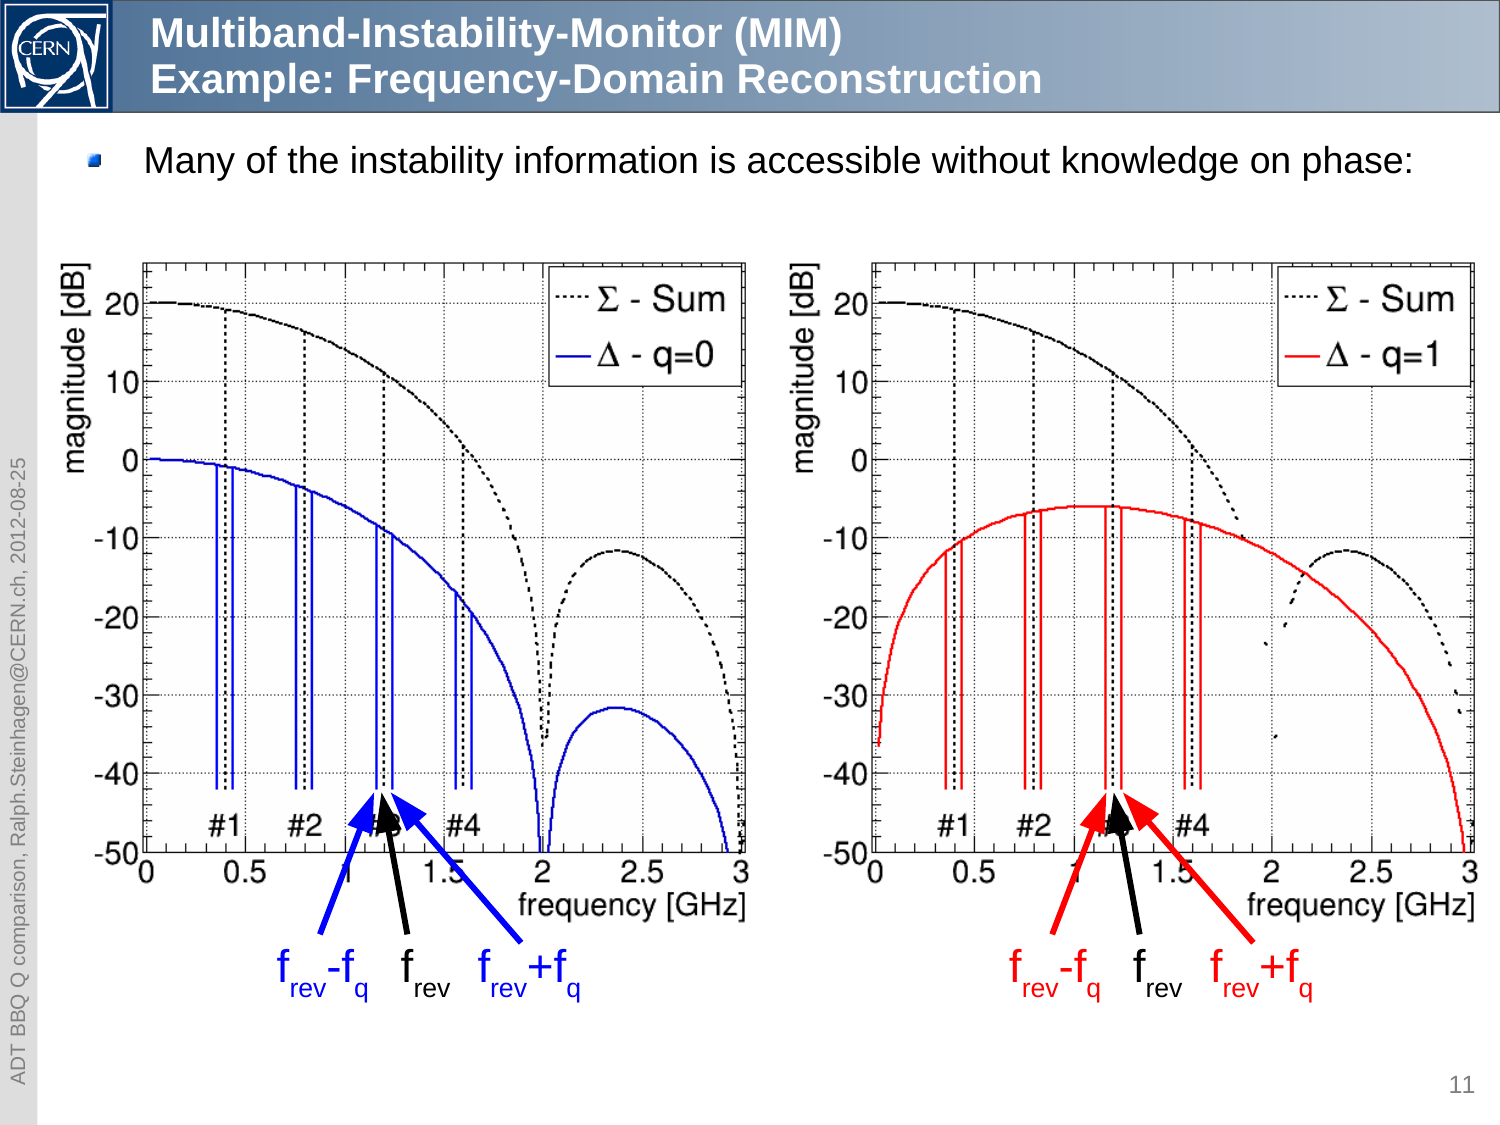

# Multiband-Instability-Monitor (MIM) Example: Frequency-Domain Reconstruction
Many of the instability information is accessible without knowledge on phase:
frev-fq
frev
frev+fq
frev-fq
frev
frev+fq